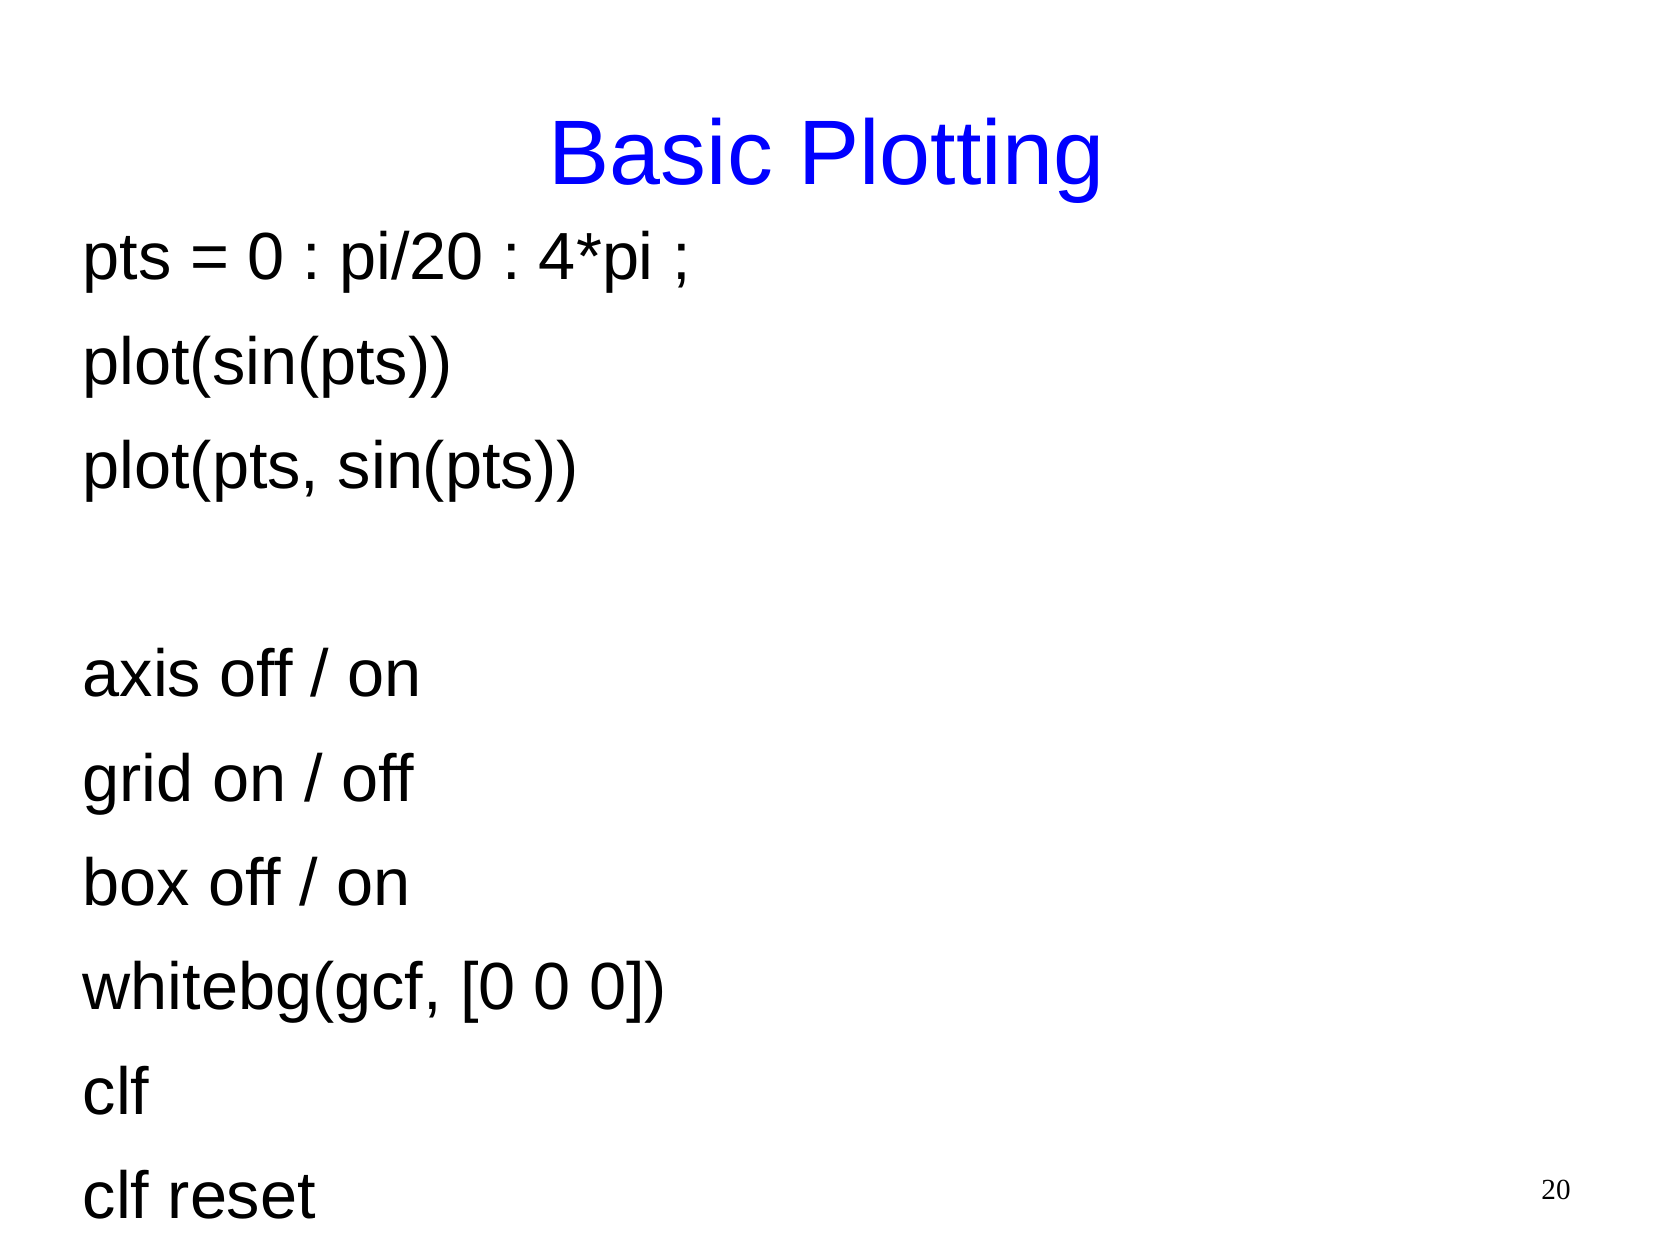

# Basic Plotting
pts = 0 : pi/20 : 4*pi ;
plot(sin(pts))
plot(pts, sin(pts))
axis off / on
grid on / off
box off / on
whitebg(gcf, [0 0 0])
clf
clf reset
20